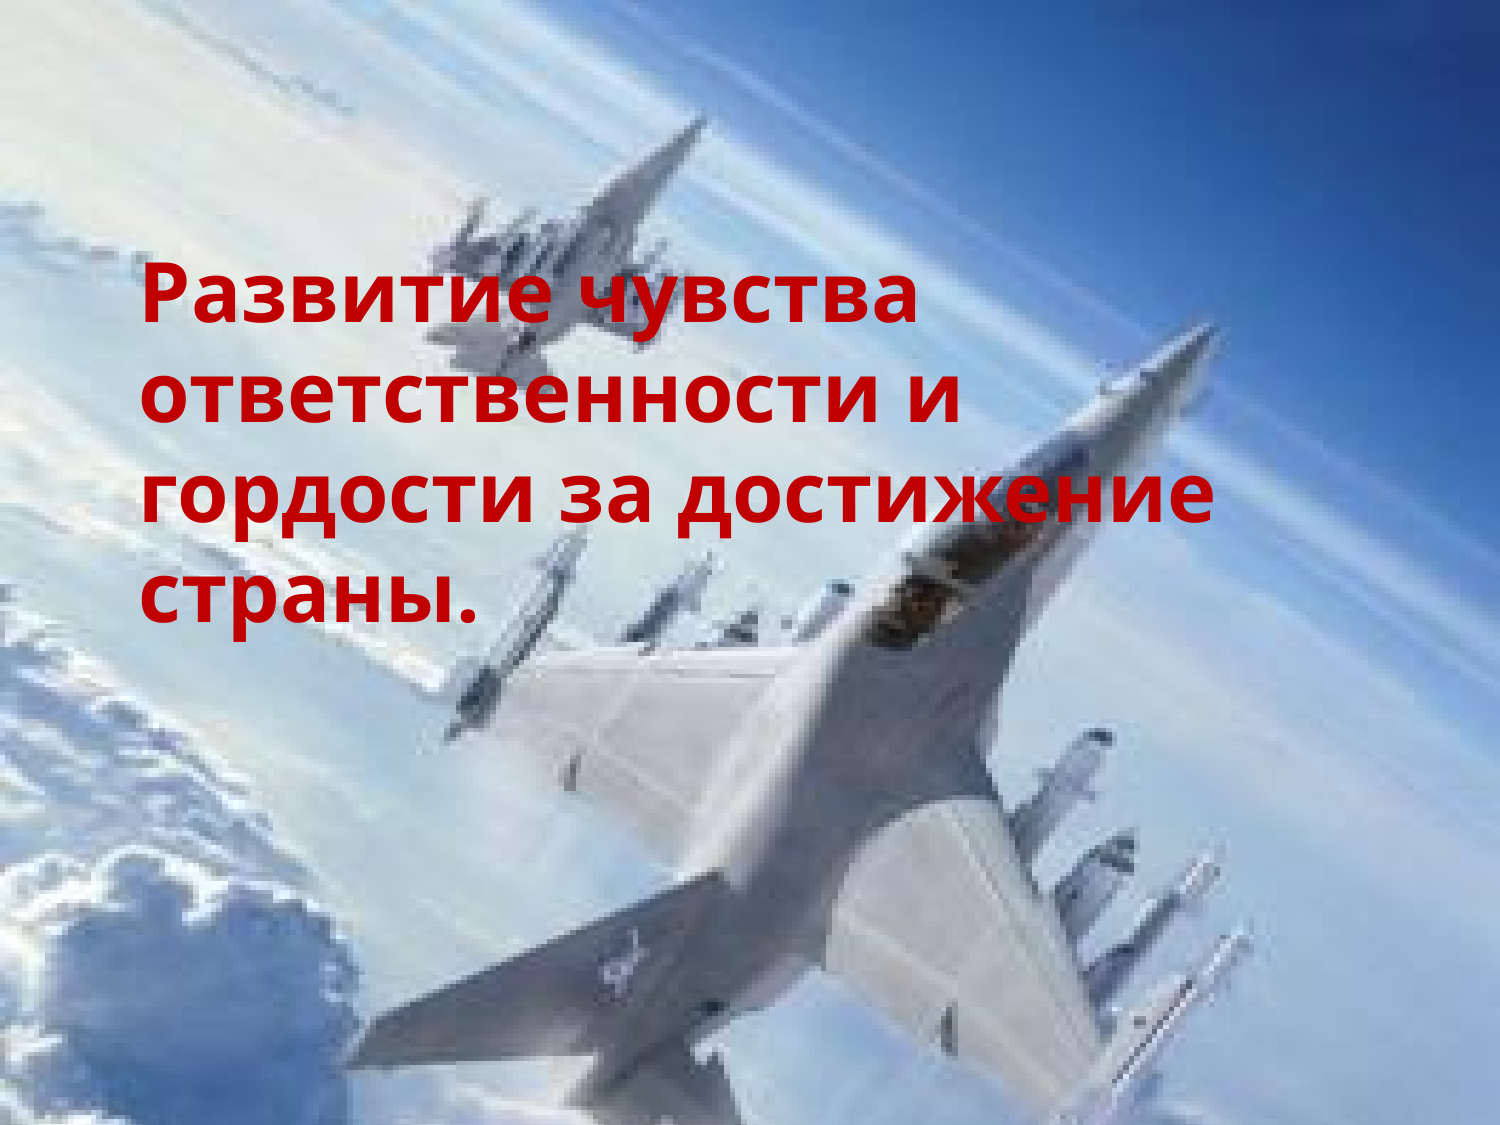

Развитие чувства ответственности и гордости за достижение страны.